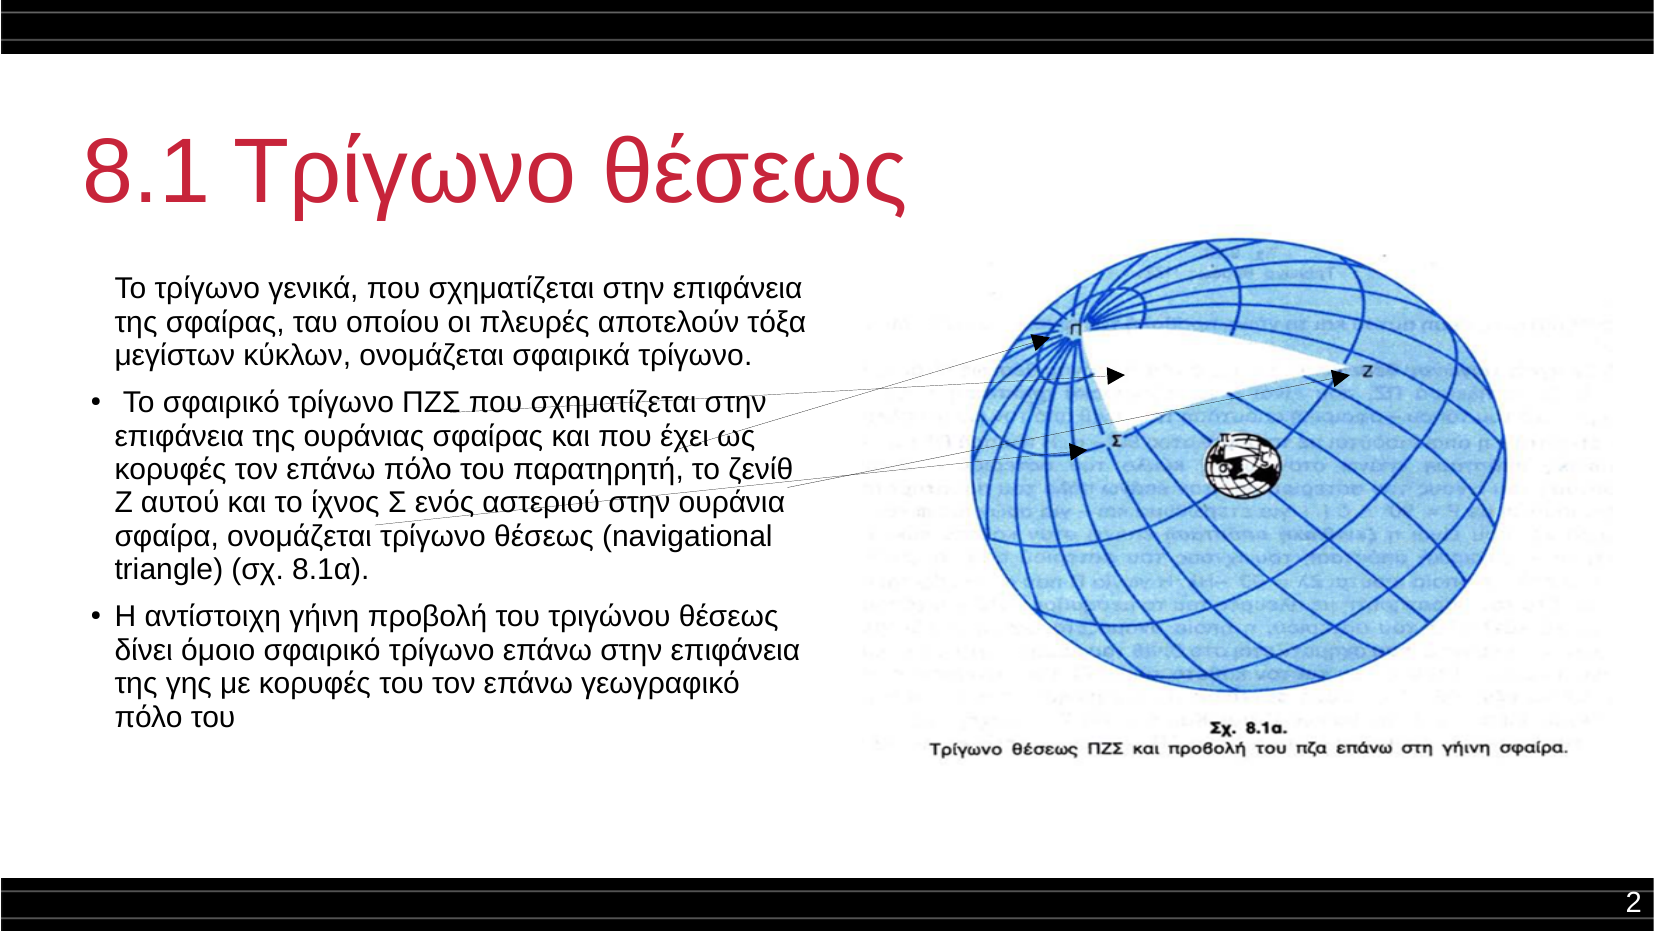

# 8.1 Τρίγωνο θέσεως
Το τρίγωνο γενικά, που σχηματίζεται στην επιφάνεια της σφαίρας, ταυ οποίου οι πλευρές αποτελούν τόξα μεγίστων κύκλων, ονομάζεται σφαιρικά τρίγωνο.
 Το σφαιρικό τρίγωνο ΠΖΣ που σχηματίζεται στην επιφάνεια της ουράνιας σφαίρας και που έχει ως κορυφές τον επάνω πόλο του παρατηρητή, το ζενίθ Ζ αυτού και το ίχνος Σ ενός αστεριού στην ουράνια σφαίρα, ονομάζεται τρίγωνο θέσεως (navigational triangle) (σχ. 8.1α).
Η αντίστοιχη γήινη προβολή του τριγώνου θέσεως δίνει όμοιο σφαιρικό τρίγωνο επάνω στην επιφάνεια της γης με κορυφές του τον επάνω γεωγραφικό πόλο του